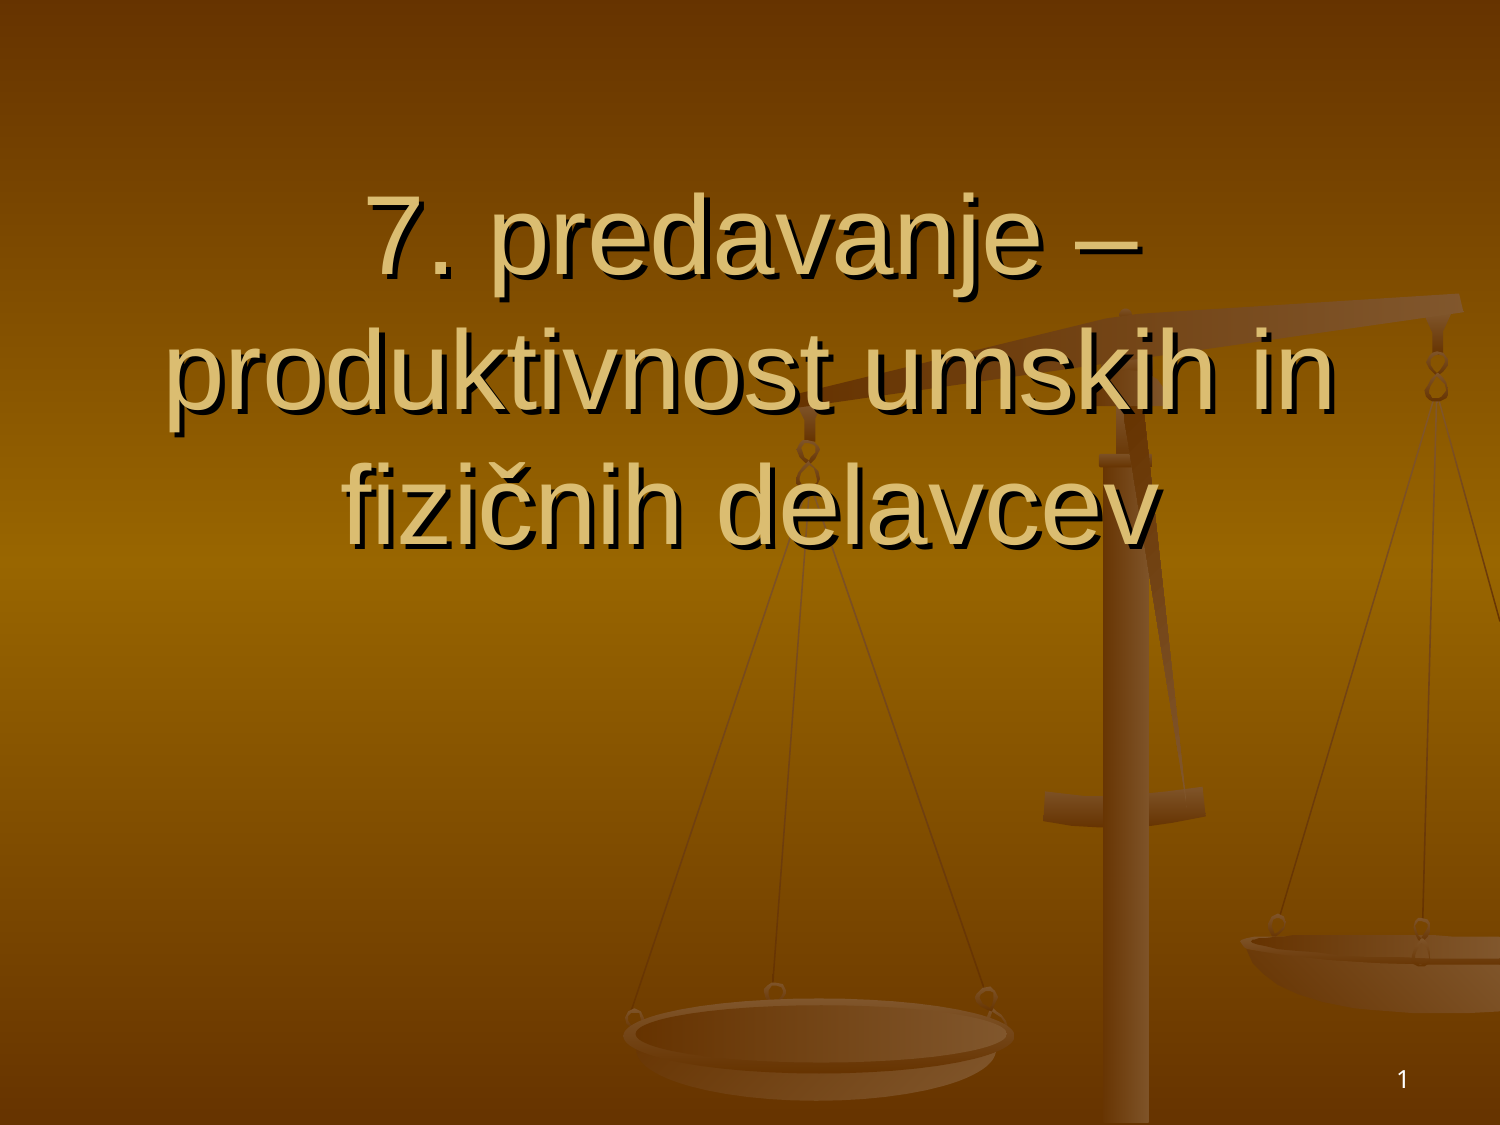

# 7. predavanje – produktivnost umskih in fizičnih delavcev
1